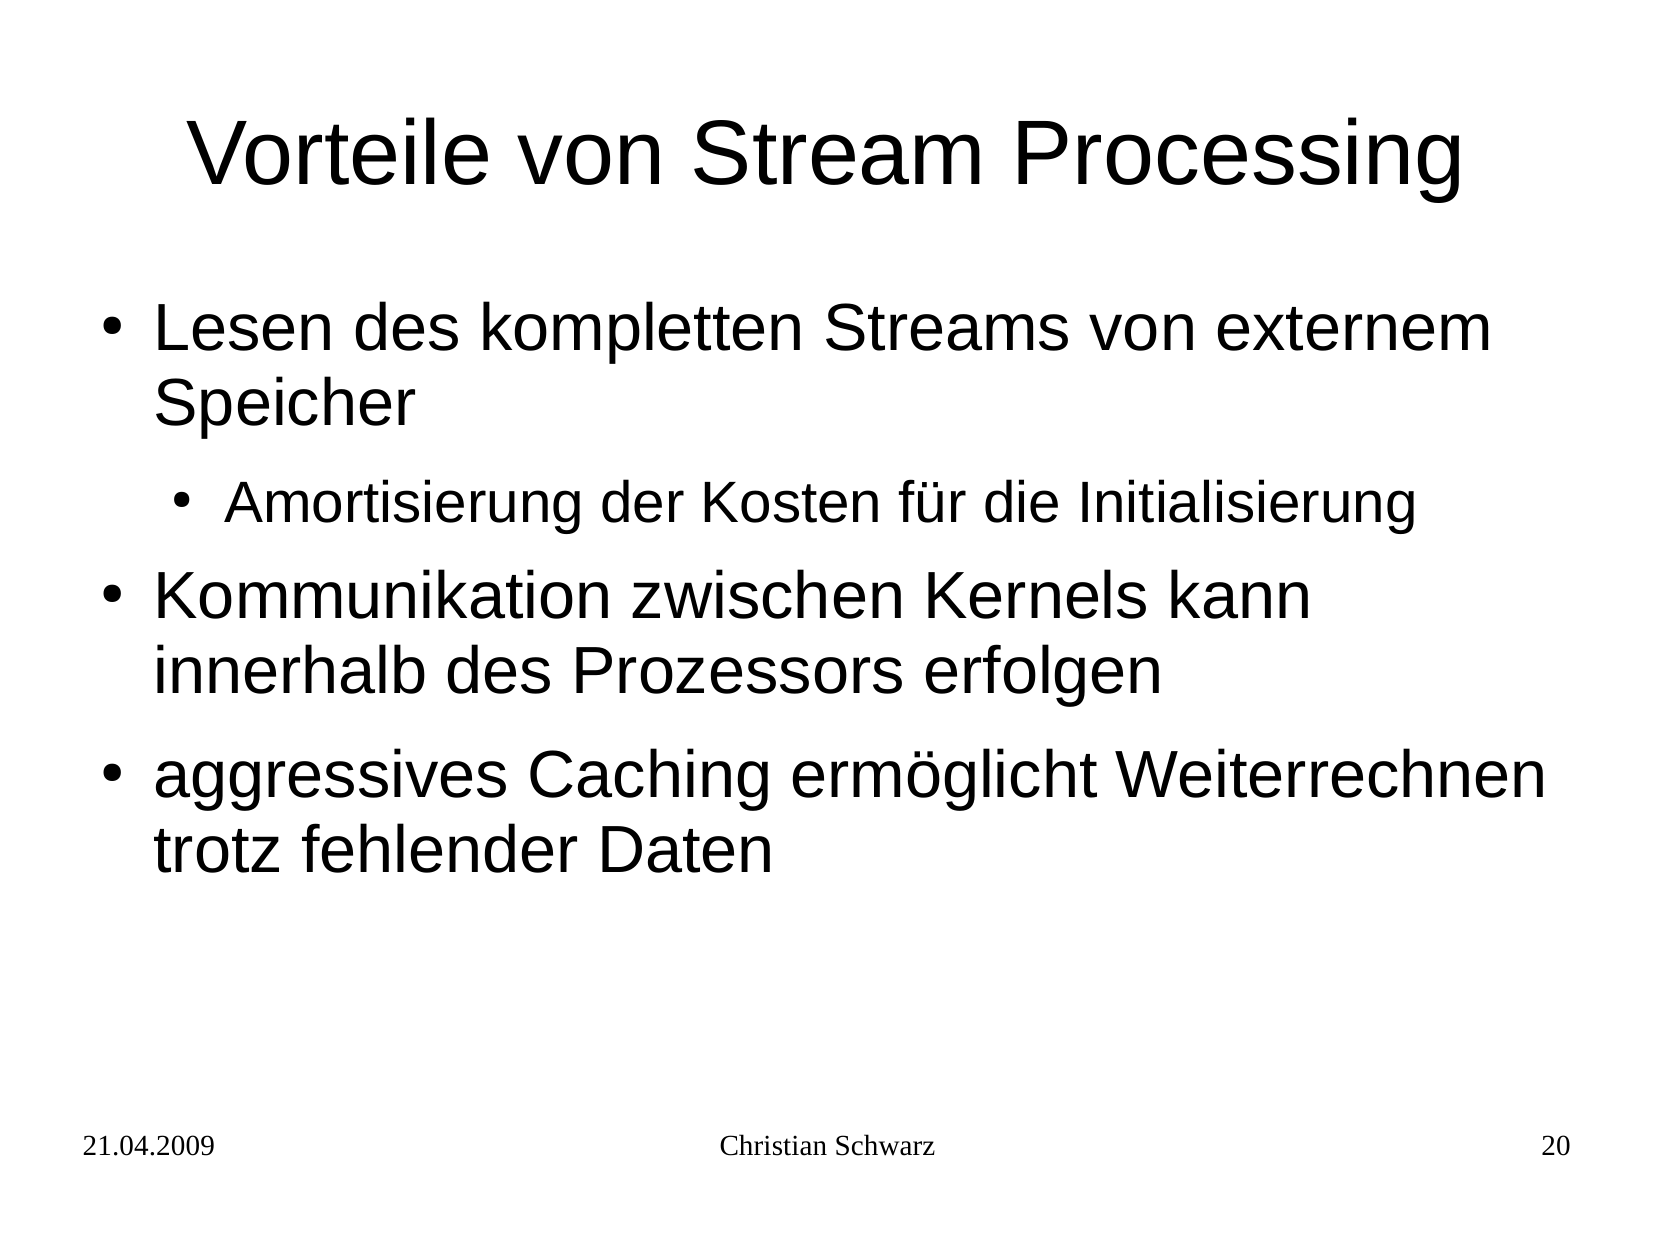

# Vorteile von Stream Processing
Lesen des kompletten Streams von externem Speicher
Amortisierung der Kosten für die Initialisierung
Kommunikation zwischen Kernels kann innerhalb des Prozessors erfolgen
aggressives Caching ermöglicht Weiterrechnen trotz fehlender Daten
21.04.2009
Christian Schwarz
20